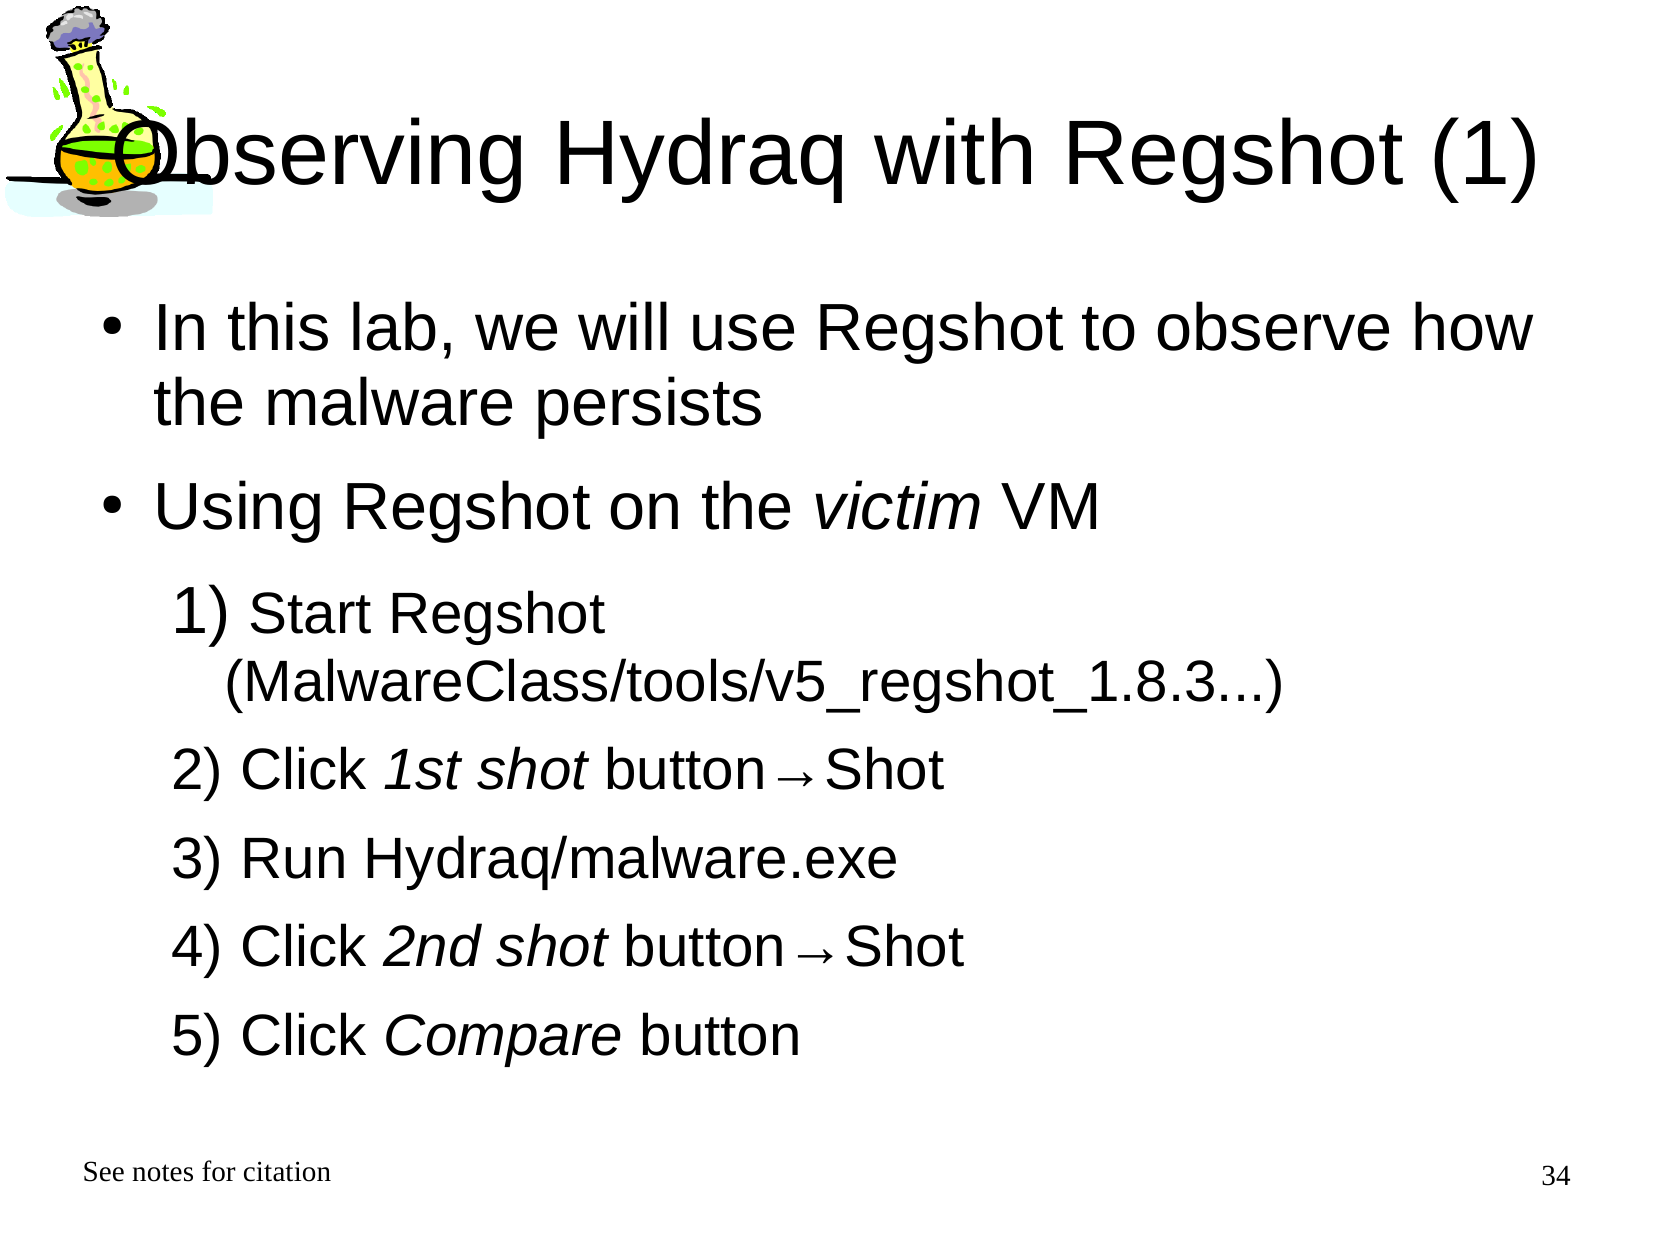

# Observing Hydraq with Regshot (1)
In this lab, we will use Regshot to observe how the malware persists
Using Regshot on the victim VM
 Start Regshot (MalwareClass/tools/v5_regshot_1.8.3...)
 Click 1st shot button→Shot
 Run Hydraq/malware.exe
 Click 2nd shot button→Shot
 Click Compare button
See notes for citation
34